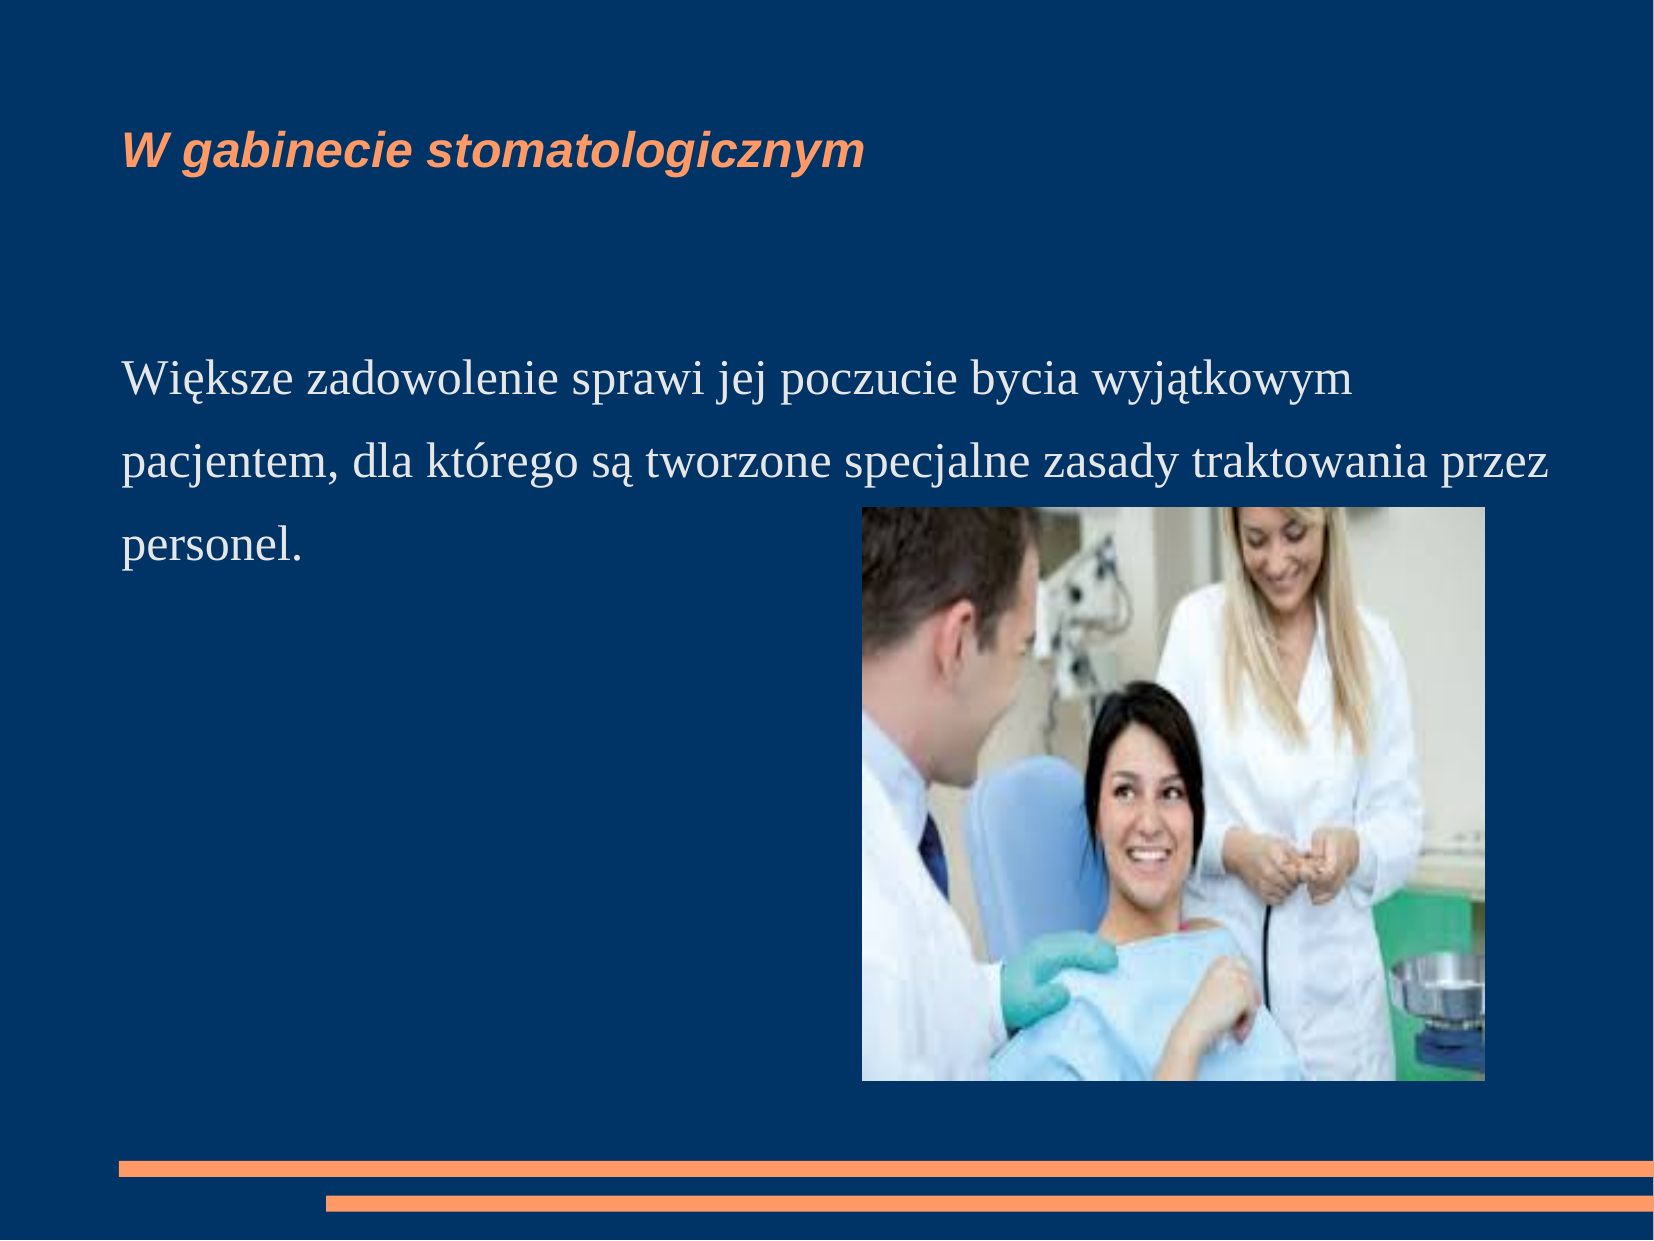

# W gabinecie stomatologicznym
Większe zadowolenie sprawi jej poczucie bycia wyjątkowym pacjentem, dla którego są tworzone specjalne zasady traktowania przez personel.